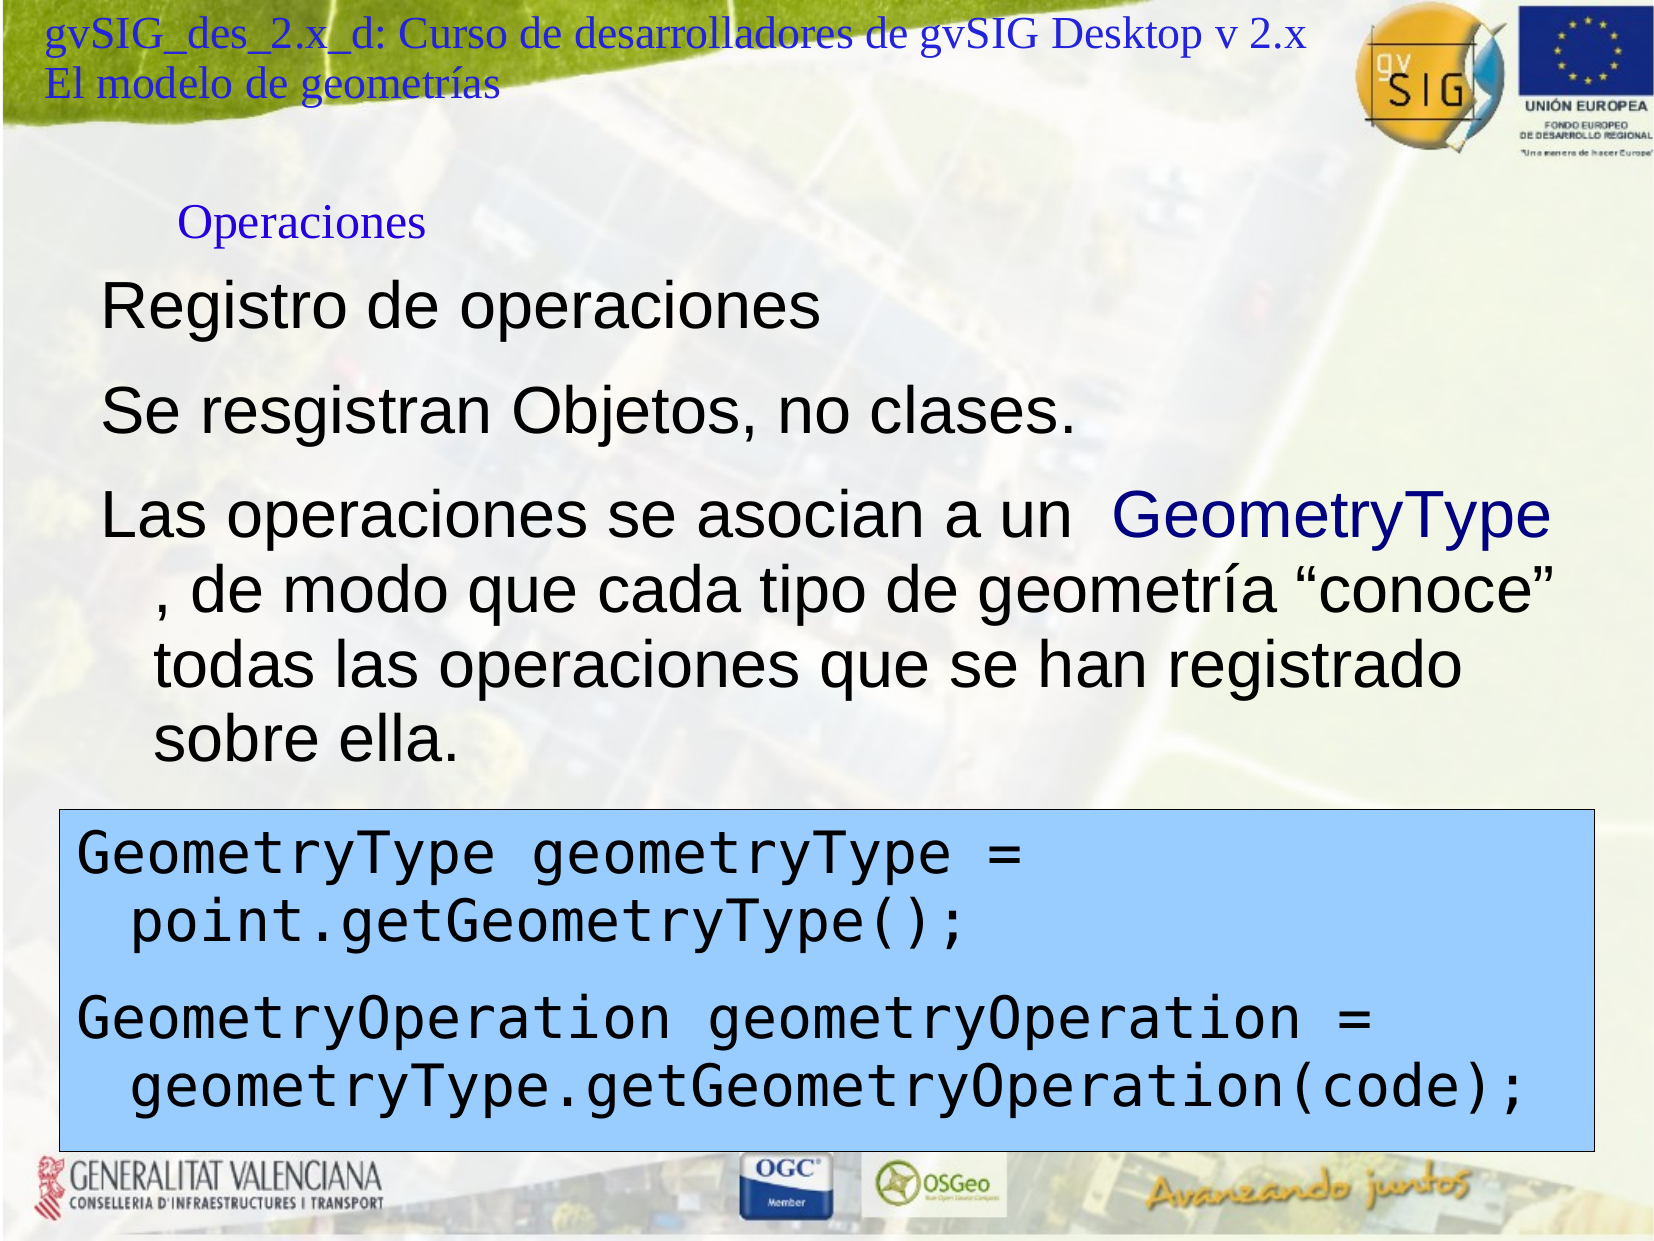

Operaciones
# Registro de operaciones
Se resgistran Objetos, no clases.
Las operaciones se asocian a un GeometryType, de modo que cada tipo de geometría “conoce” todas las operaciones que se han registrado sobre ella.
GeometryType geometryType = point.getGeometryType();
GeometryOperation geometryOperation = geometryType.getGeometryOperation(code);